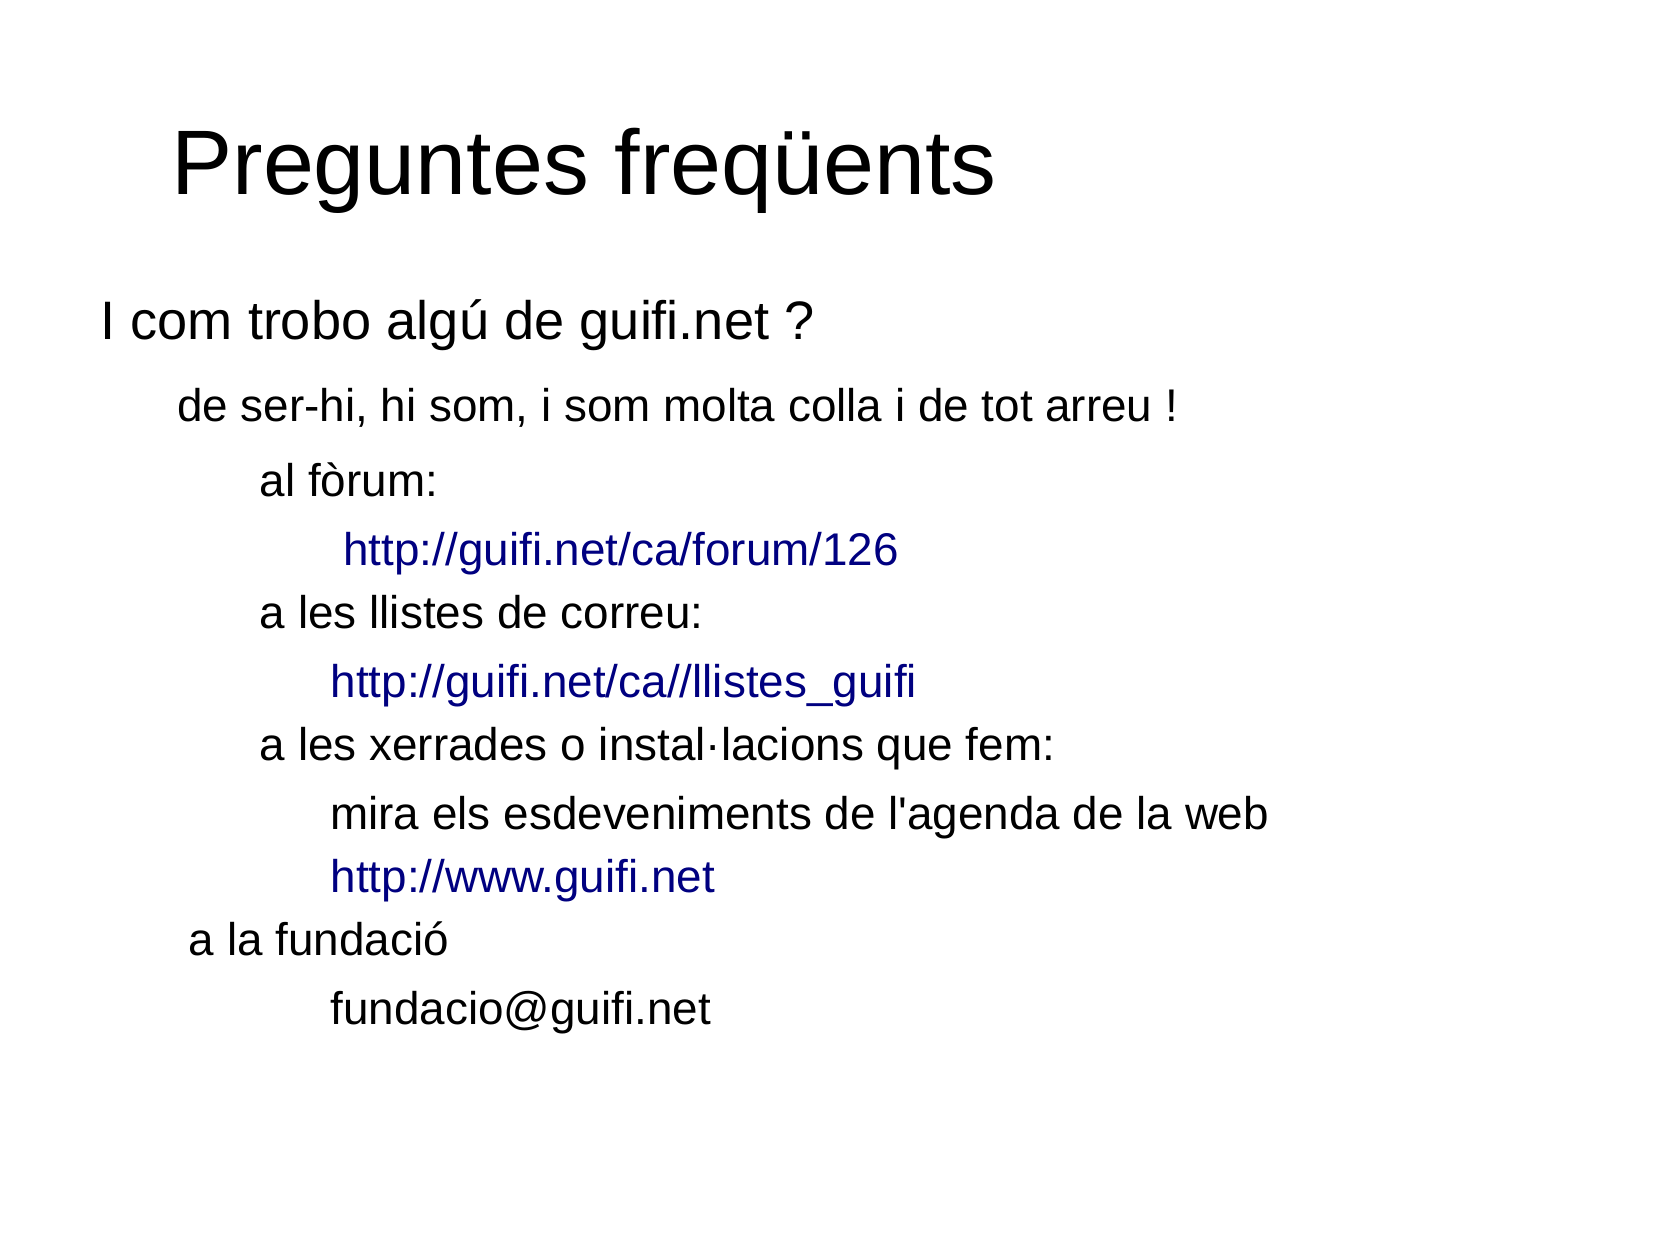

# Preguntes freqüents
I com trobo algú de guifi.net ?
de ser-hi, hi som, i som molta colla i de tot arreu !
al fòrum:
 http://guifi.net/ca/forum/126
a les llistes de correu:
http://guifi.net/ca//llistes_guifi
a les xerrades o instal·lacions que fem:
mira els esdeveniments de l'agenda de la web
http://www.guifi.net
a la fundació
fundacio@guifi.net